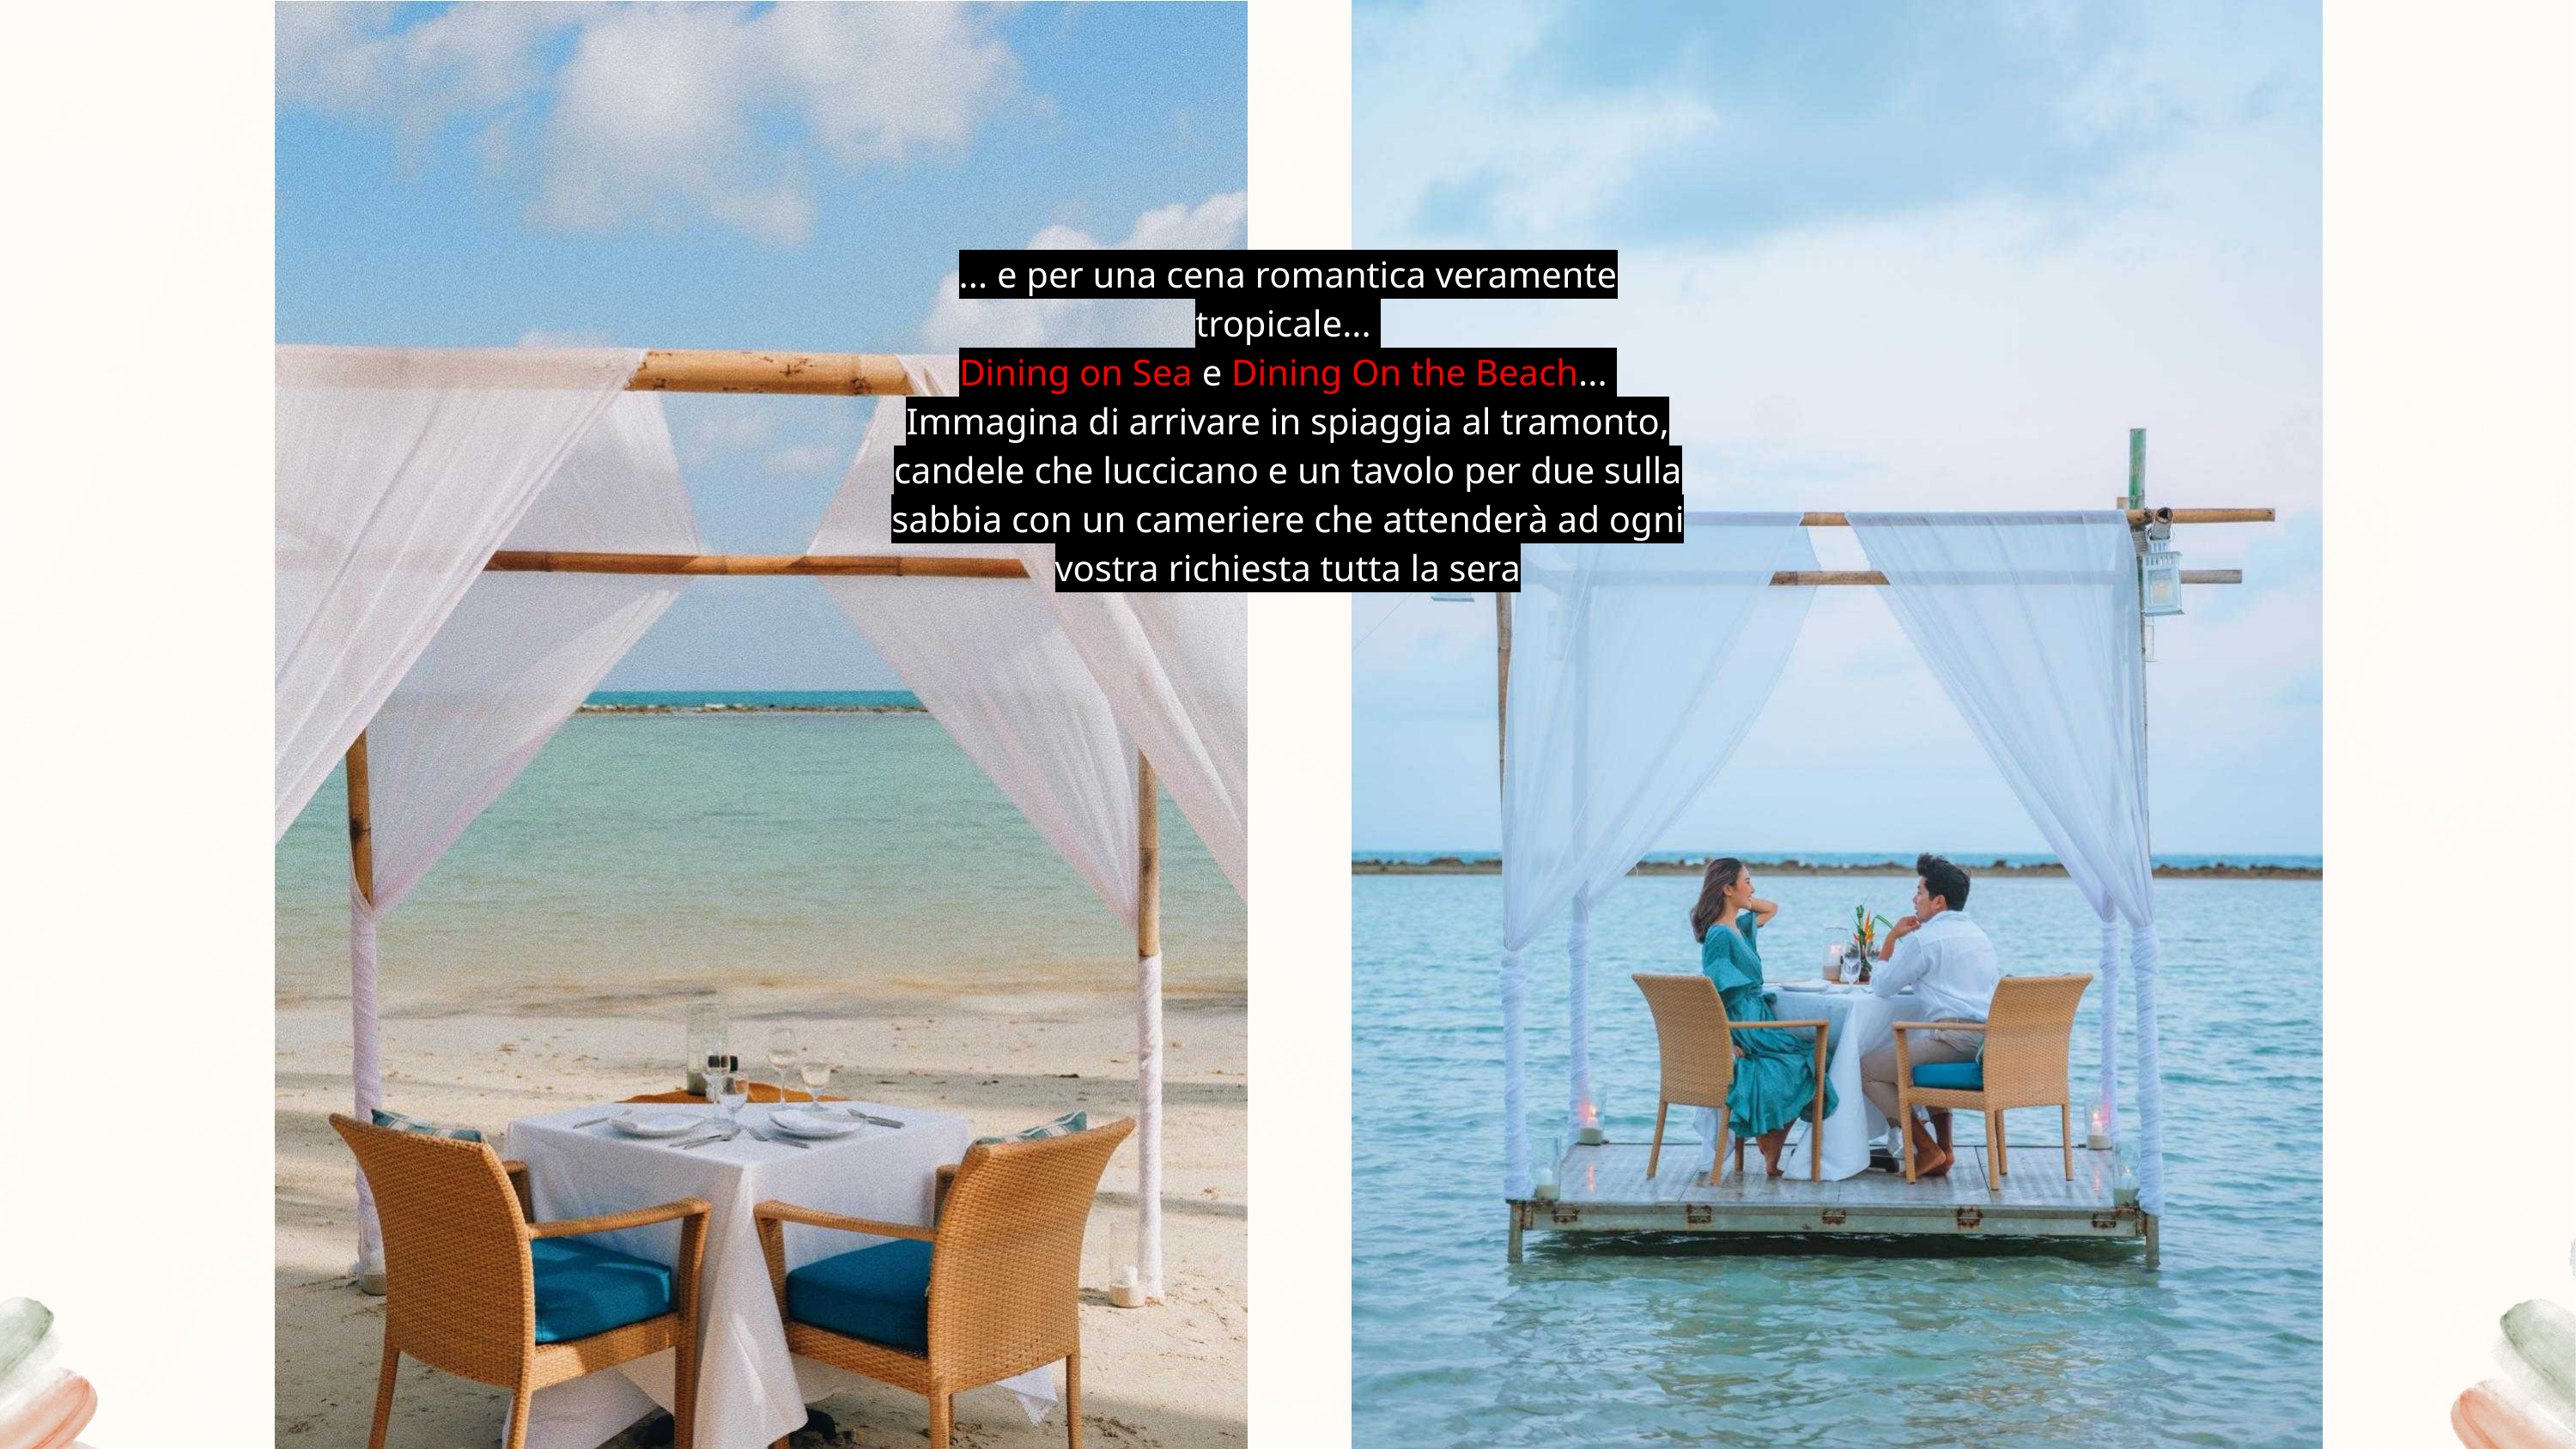

... e per una cena romantica veramente tropicale...
Dining on Sea e Dining On the Beach...
Immagina di arrivare in spiaggia al tramonto, candele che luccicano e un tavolo per due sulla sabbia con un cameriere che attenderà ad ogni vostra richiesta tutta la sera